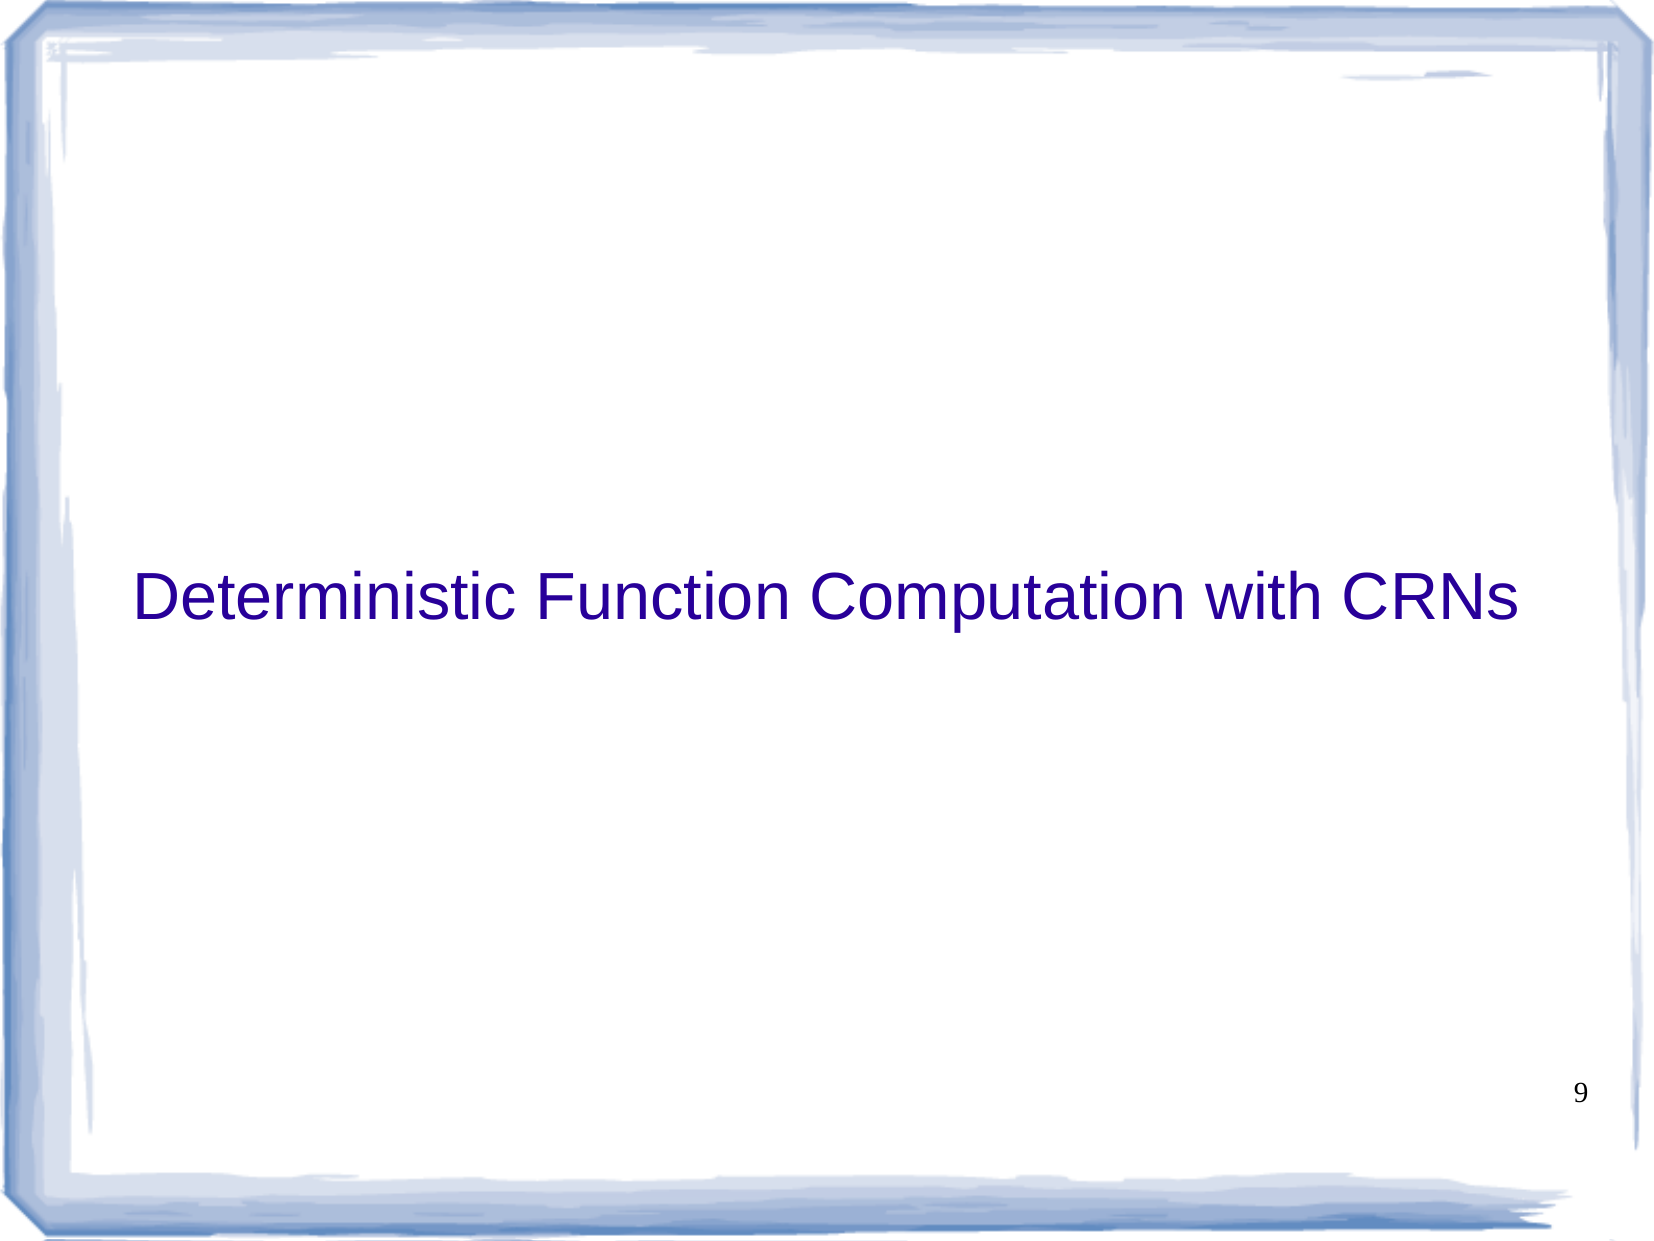

# Deterministic Function Computation with CRNs
9